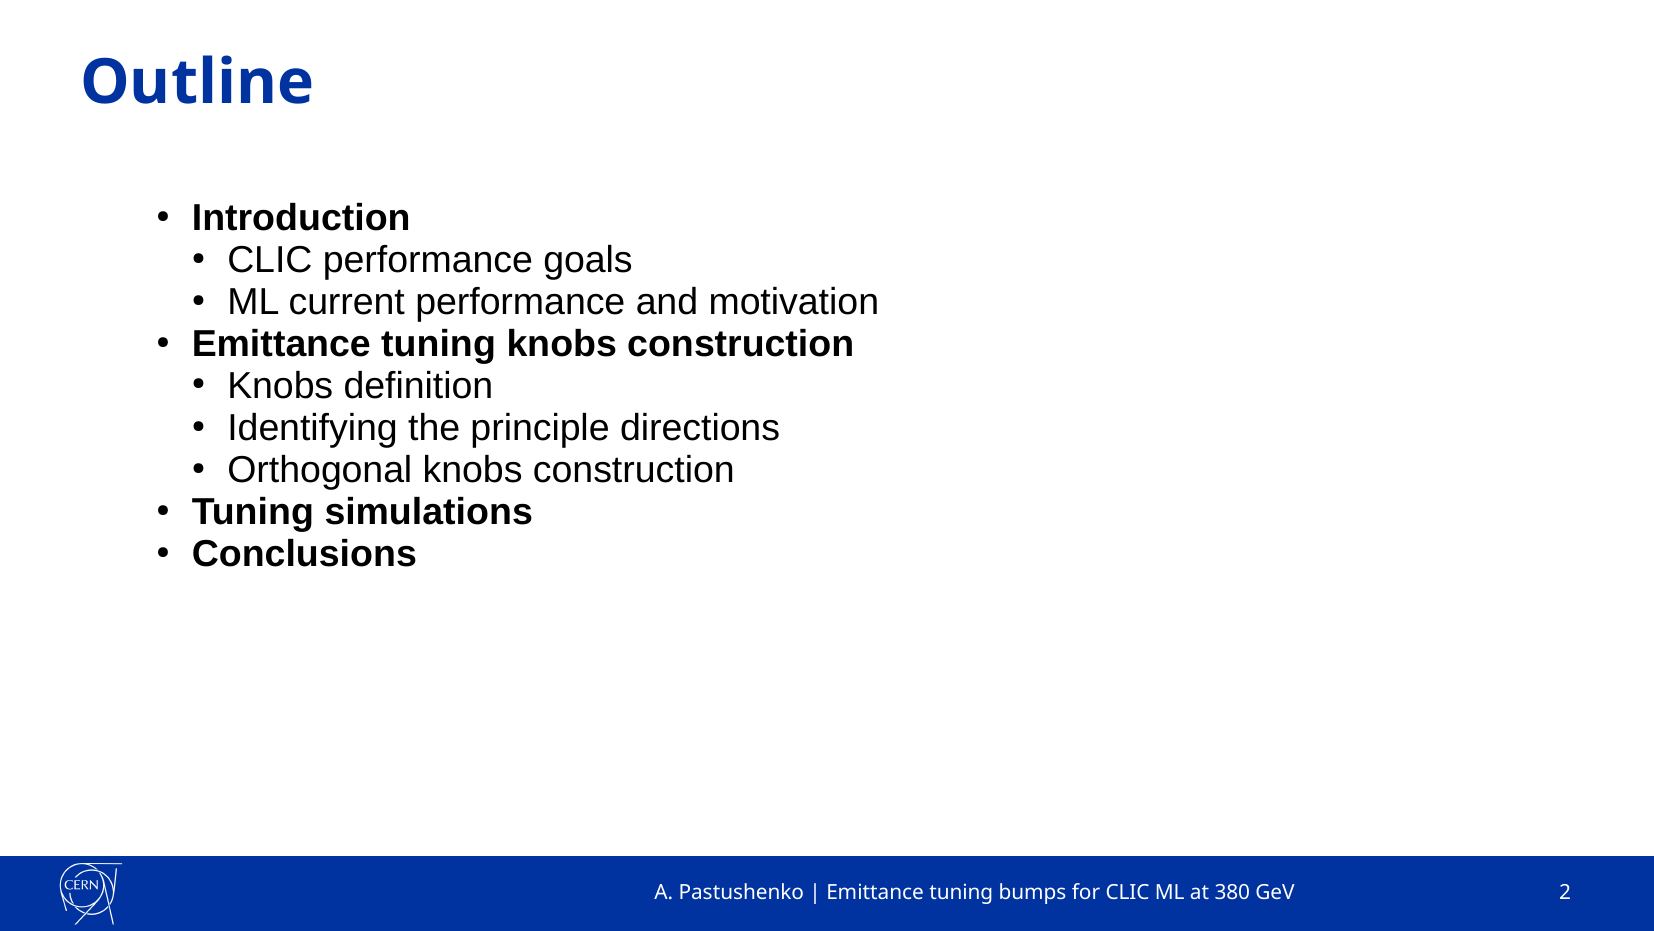

# Outline
Introduction
CLIC performance goals
ML current performance and motivation
Emittance tuning knobs construction
Knobs definition
Identifying the principle directions
Orthogonal knobs construction
Tuning simulations
Conclusions
A. Pastushenko | Emittance tuning bumps for CLIC ML at 380 GeV
2